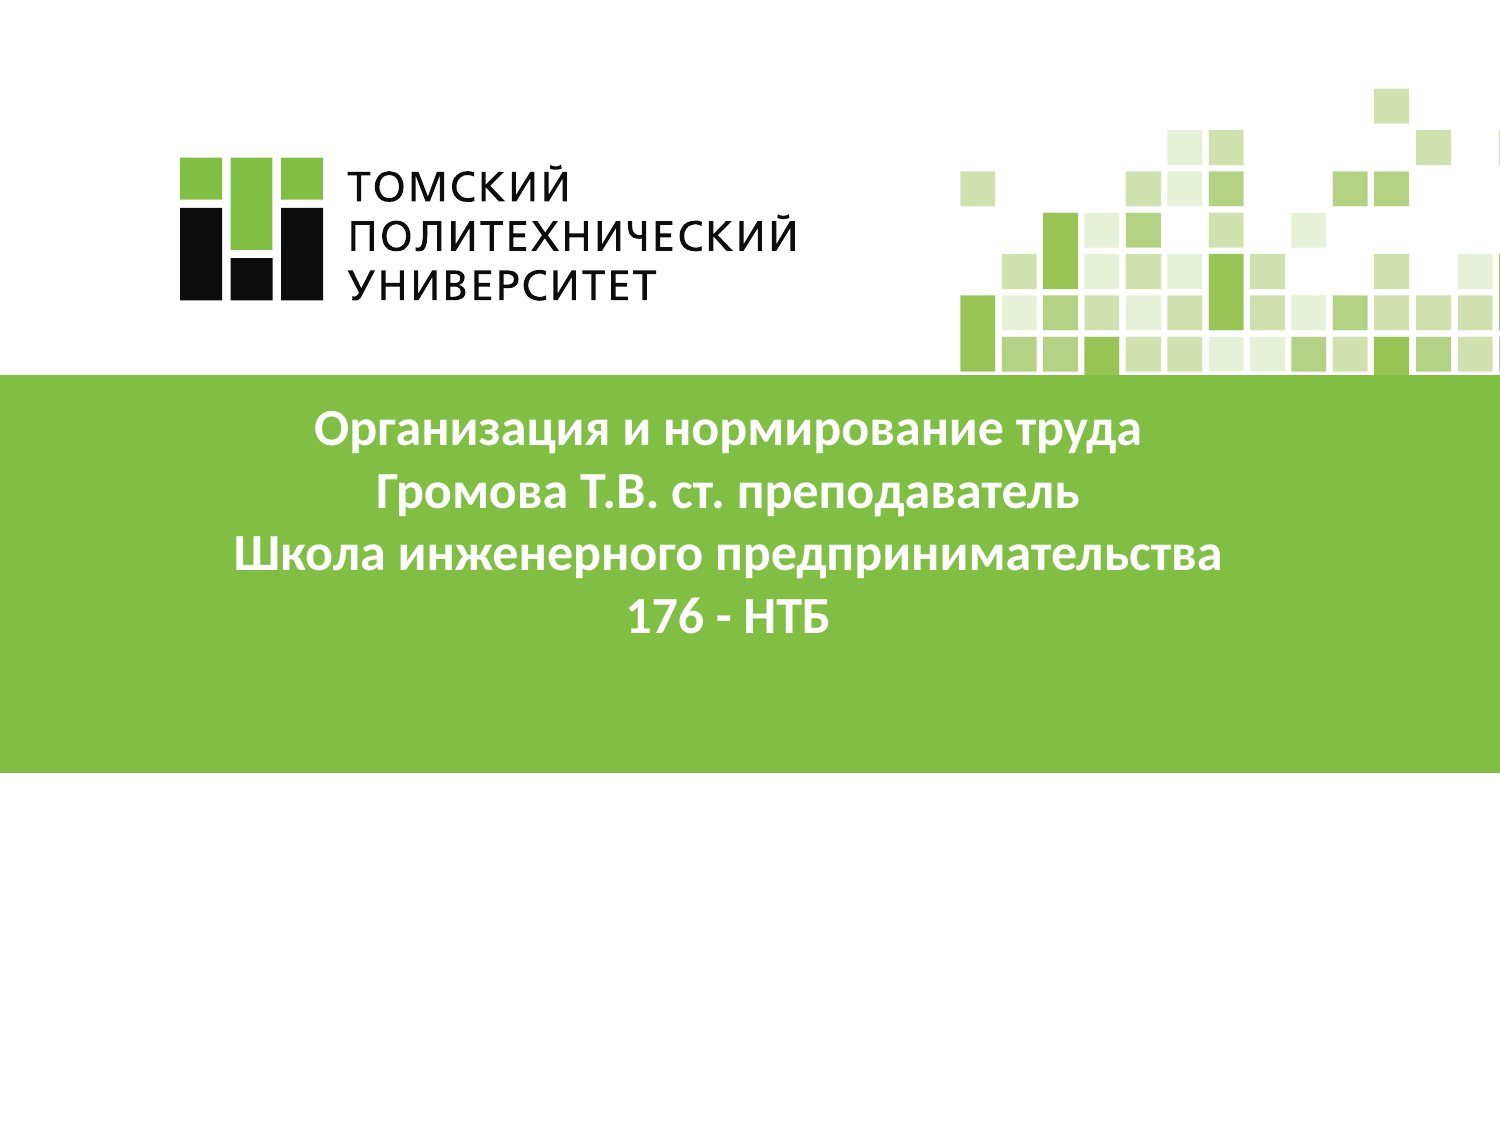

Организация и нормирование труда
Громова Т.В. ст. преподаватель
Школа инженерного предпринимательства
176 - НТБ